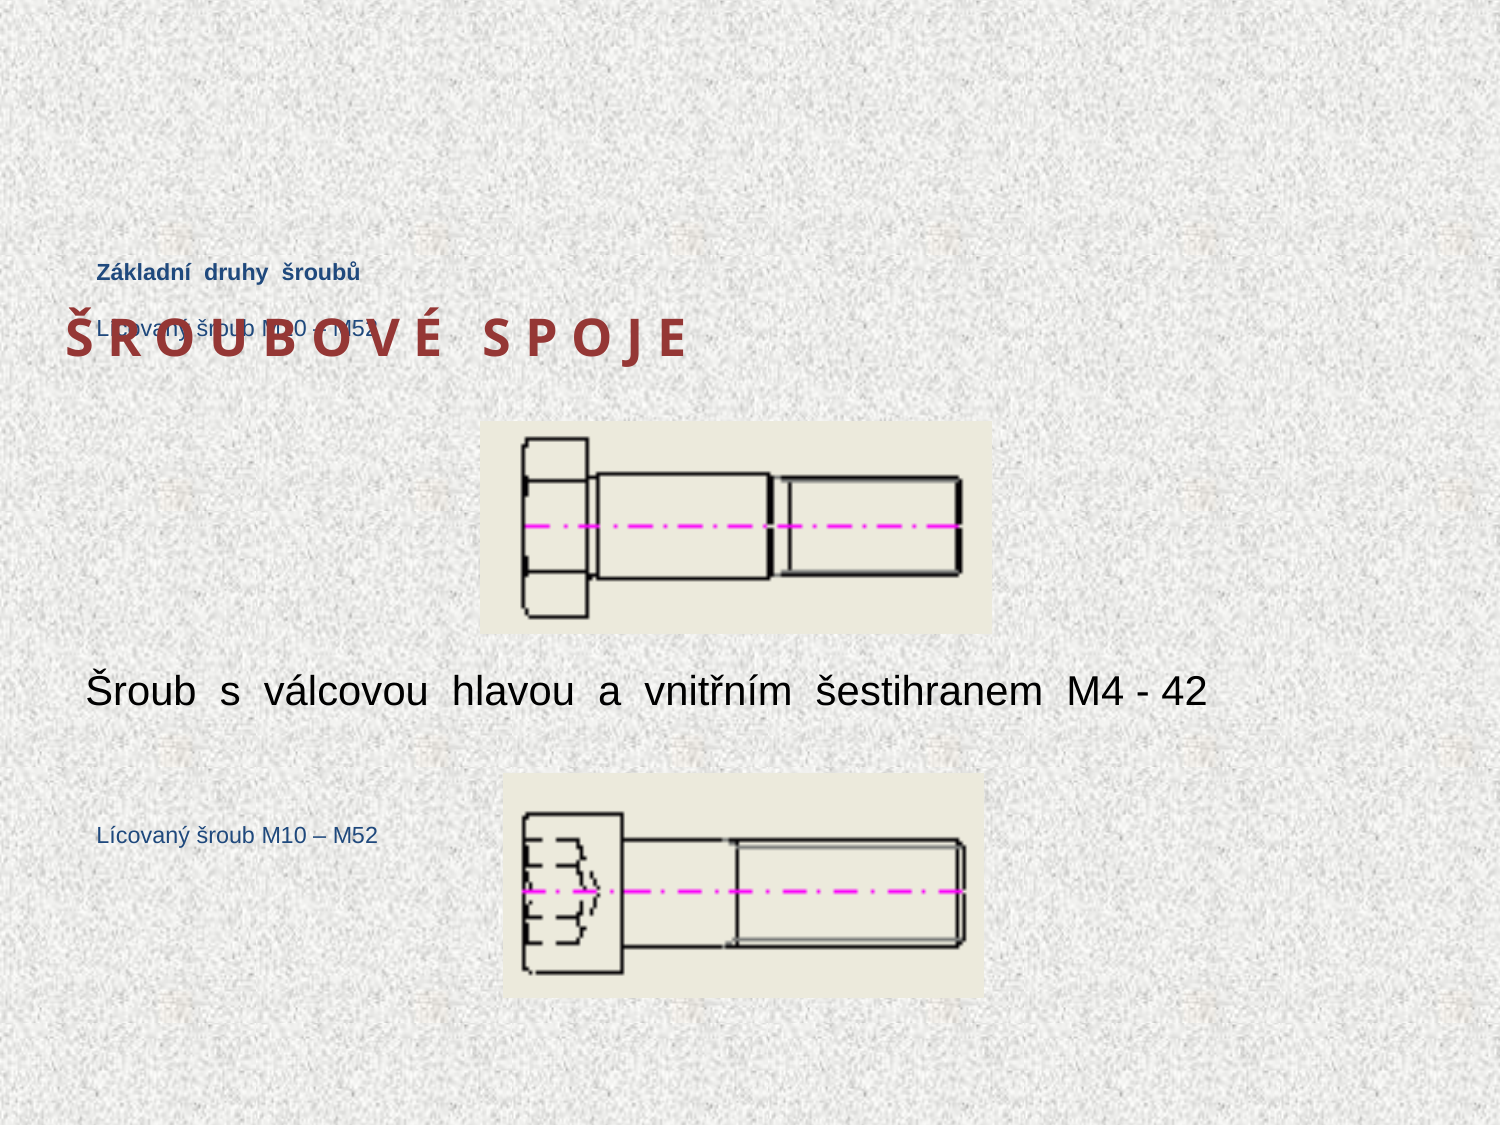

Š R O U B O V É S P O J E
# Základní druhy šroubů
Lícovaný šroub M10 – M52
Lícovaný šroub M10 – M52
Šroub s válcovou hlavou a vnitřním šestihranem M4 - 42